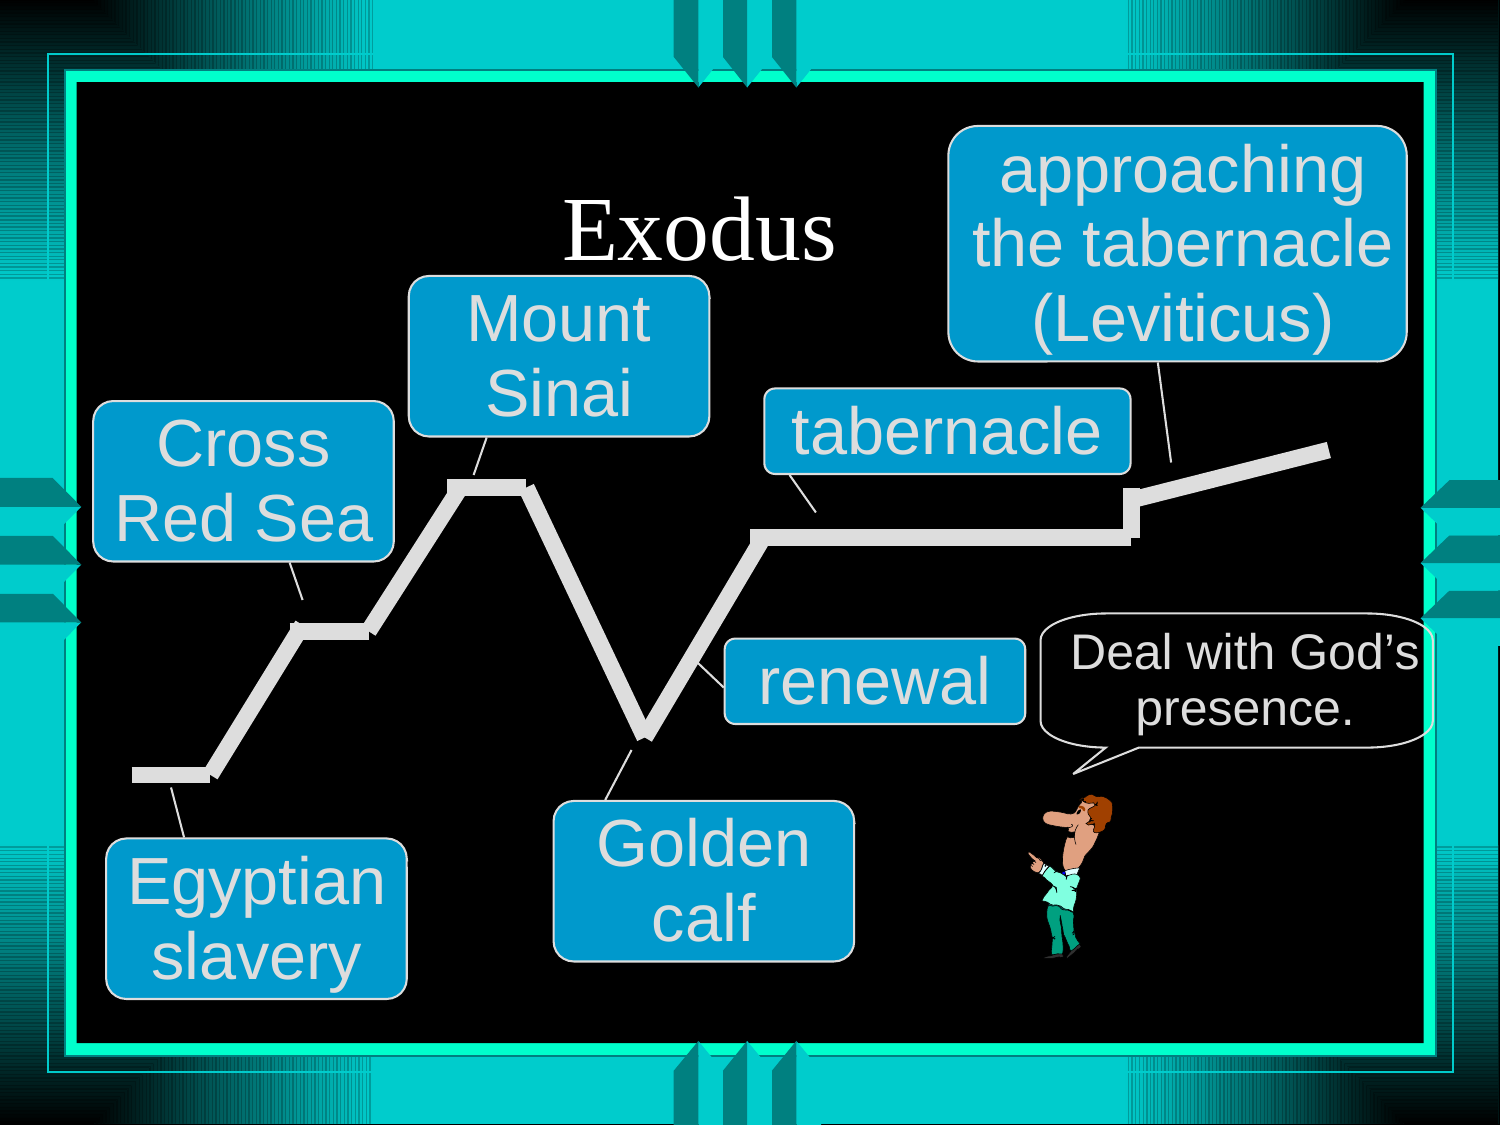

# Exodus
approaching
the tabernacle
(Leviticus)
Mount
Sinai
tabernacle
Cross
Red Sea
Deal with God’s
presence.
renewal
Golden
calf
Egyptian
slavery